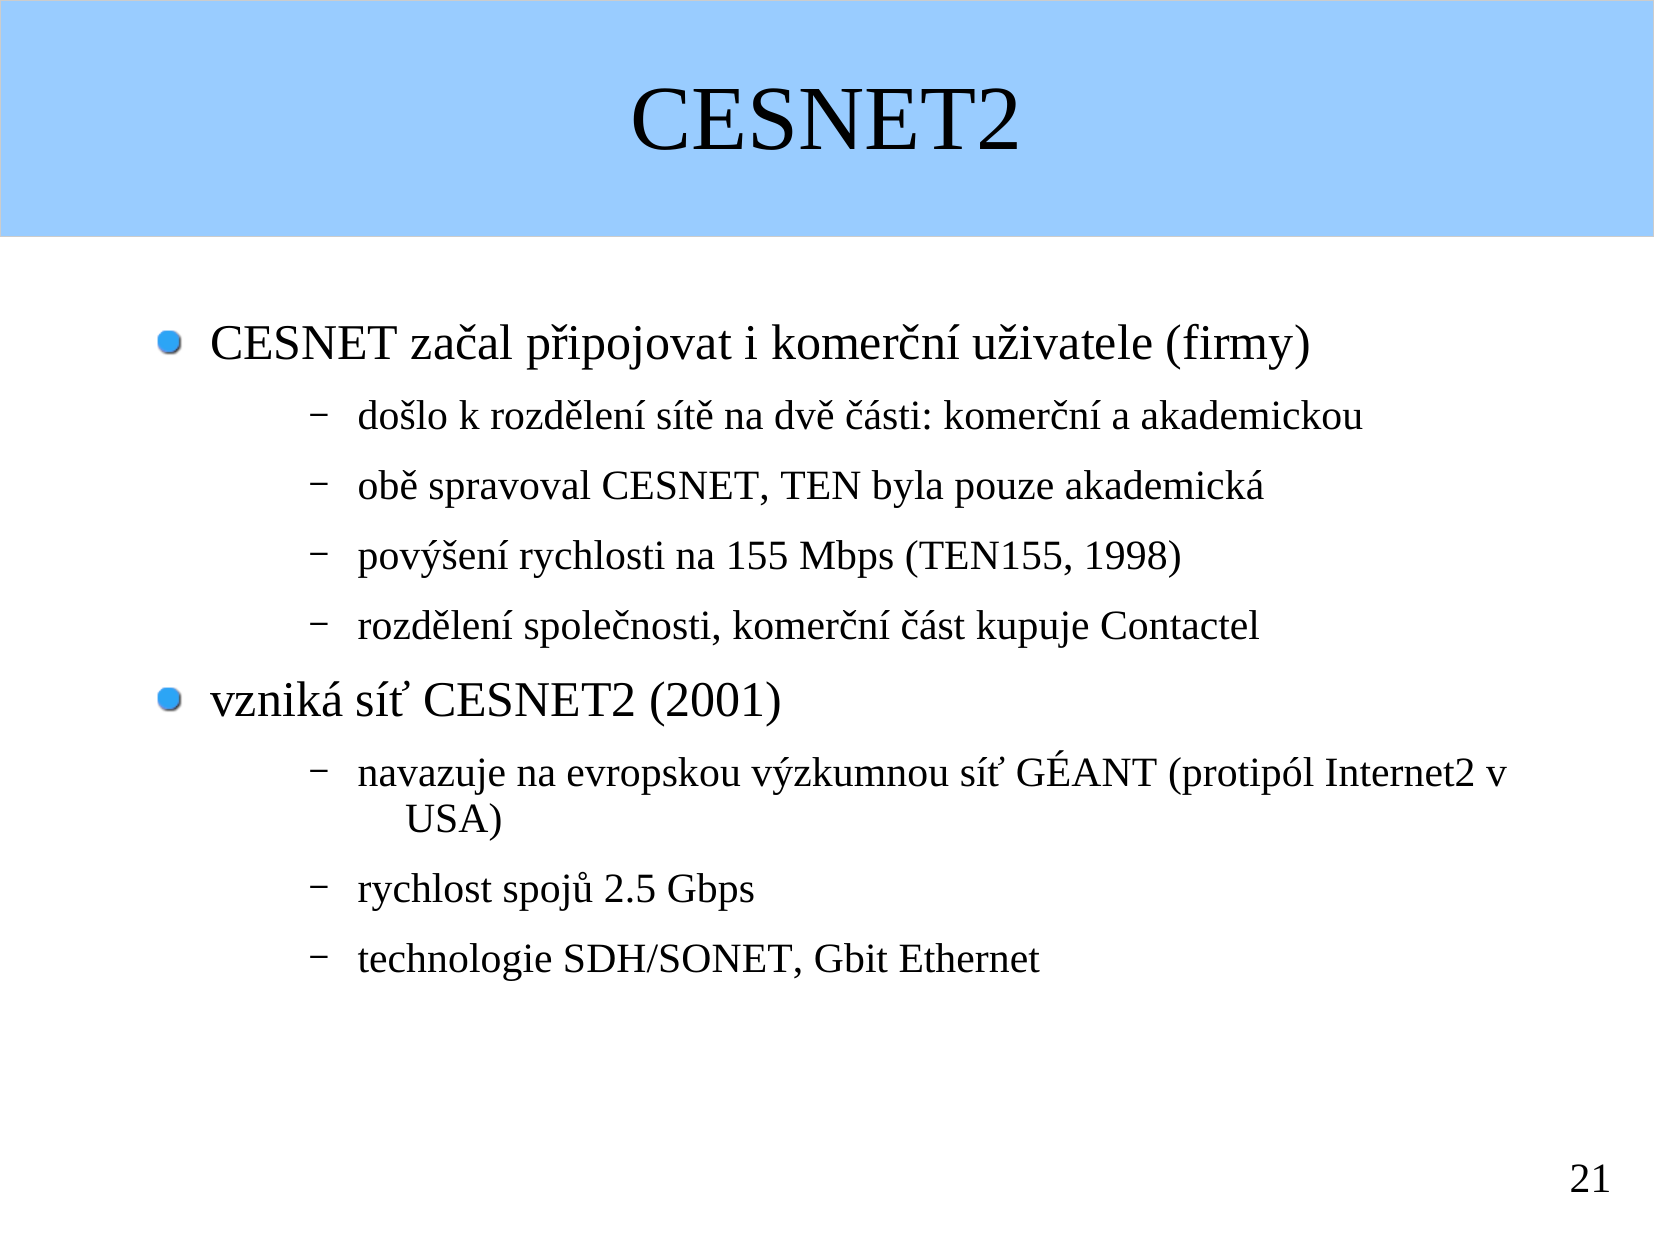

# CESNET2
CESNET začal připojovat i komerční uživatele (firmy)
došlo k rozdělení sítě na dvě části: komerční a akademickou
obě spravoval CESNET, TEN byla pouze akademická
povýšení rychlosti na 155 Mbps (TEN155, 1998)
rozdělení společnosti, komerční část kupuje Contactel
vzniká síť CESNET2 (2001)
navazuje na evropskou výzkumnou síť GÉANT (protipól Internet2 v USA)
rychlost spojů 2.5 Gbps
technologie SDH/SONET, Gbit Ethernet